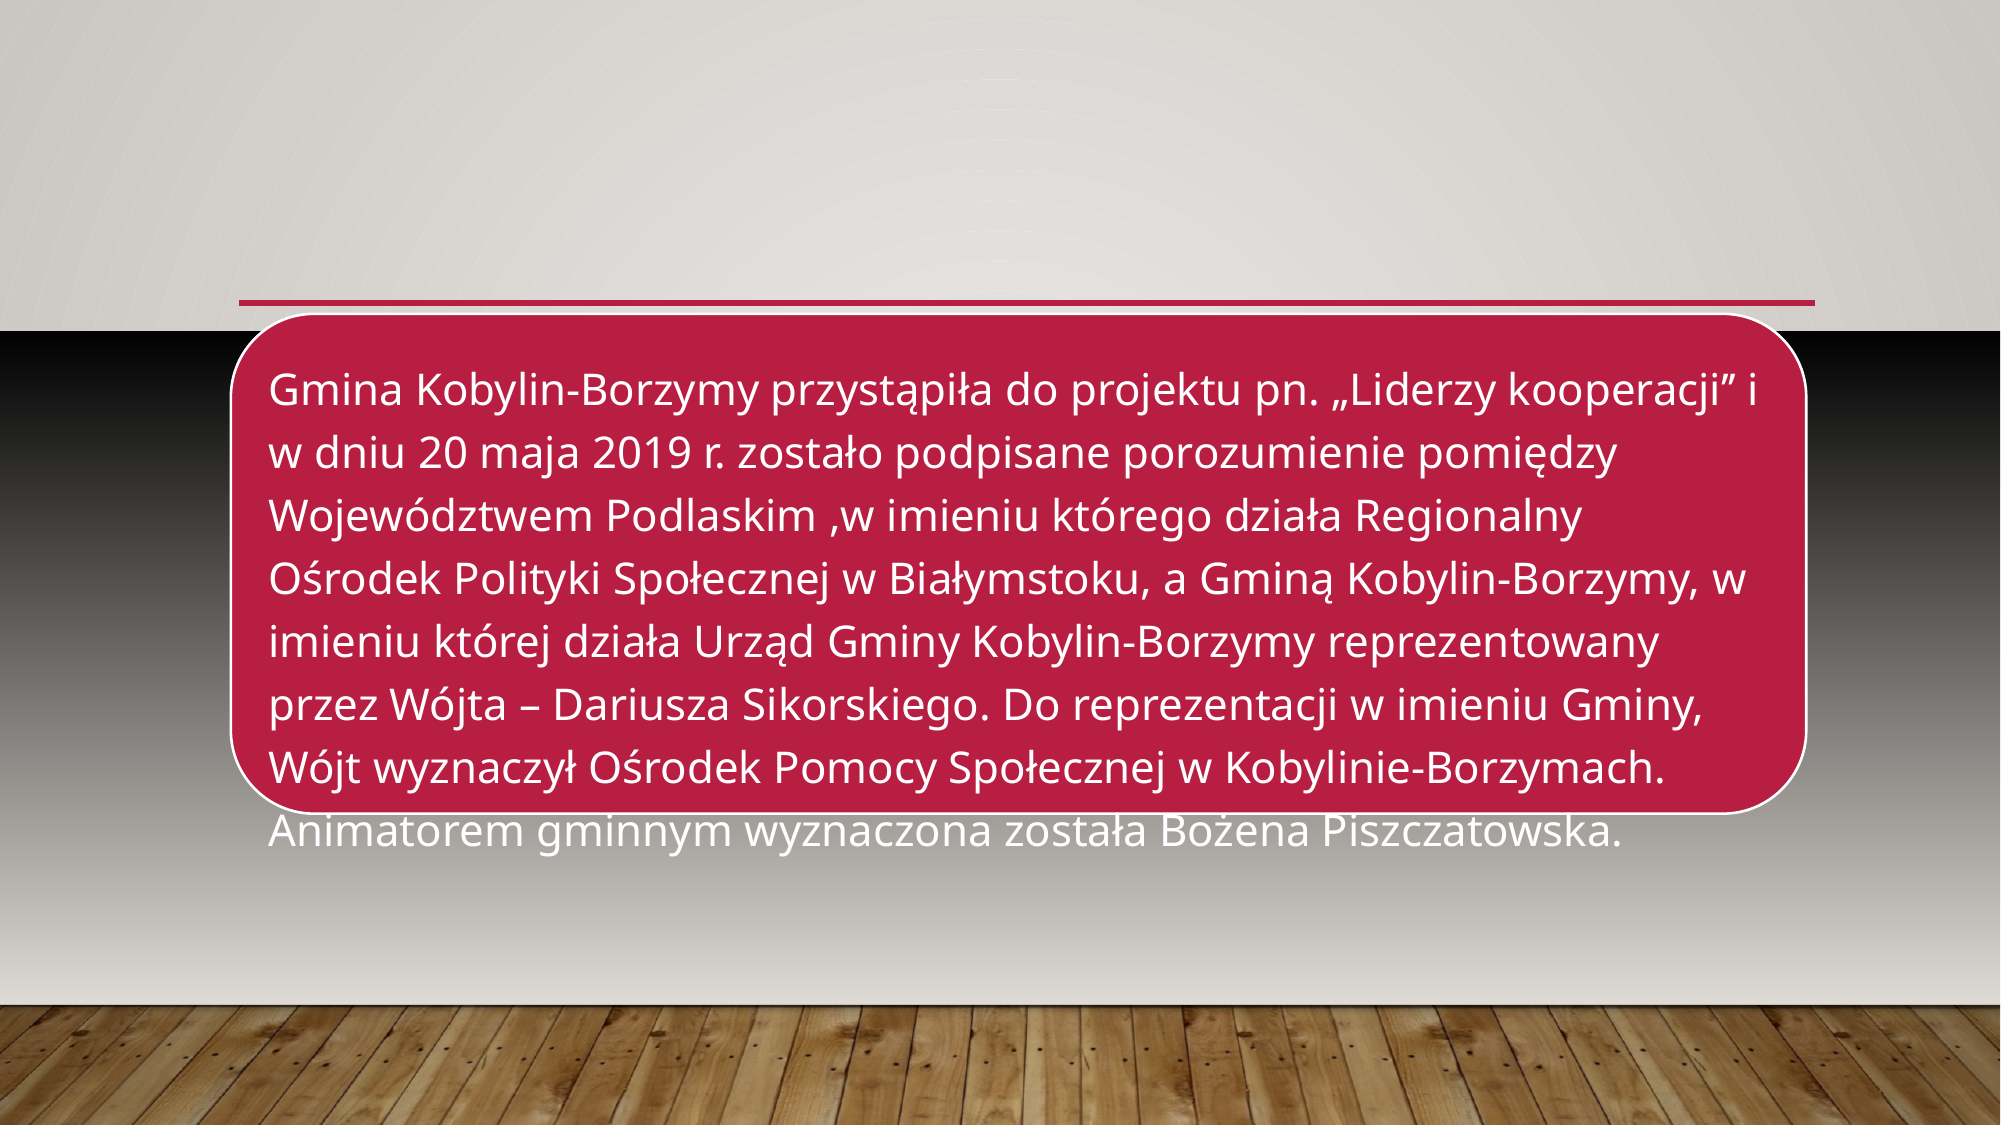

#
Gmina Kobylin-Borzymy przystąpiła do projektu pn. „Liderzy kooperacji’’ i w dniu 20 maja 2019 r. zostało podpisane porozumienie pomiędzy Województwem Podlaskim ,w imieniu którego działa Regionalny Ośrodek Polityki Społecznej w Białymstoku, a Gminą Kobylin-Borzymy, w imieniu której działa Urząd Gminy Kobylin-Borzymy reprezentowany przez Wójta – Dariusza Sikorskiego. Do reprezentacji w imieniu Gminy, Wójt wyznaczył Ośrodek Pomocy Społecznej w Kobylinie-Borzymach. Animatorem gminnym wyznaczona została Bożena Piszczatowska.